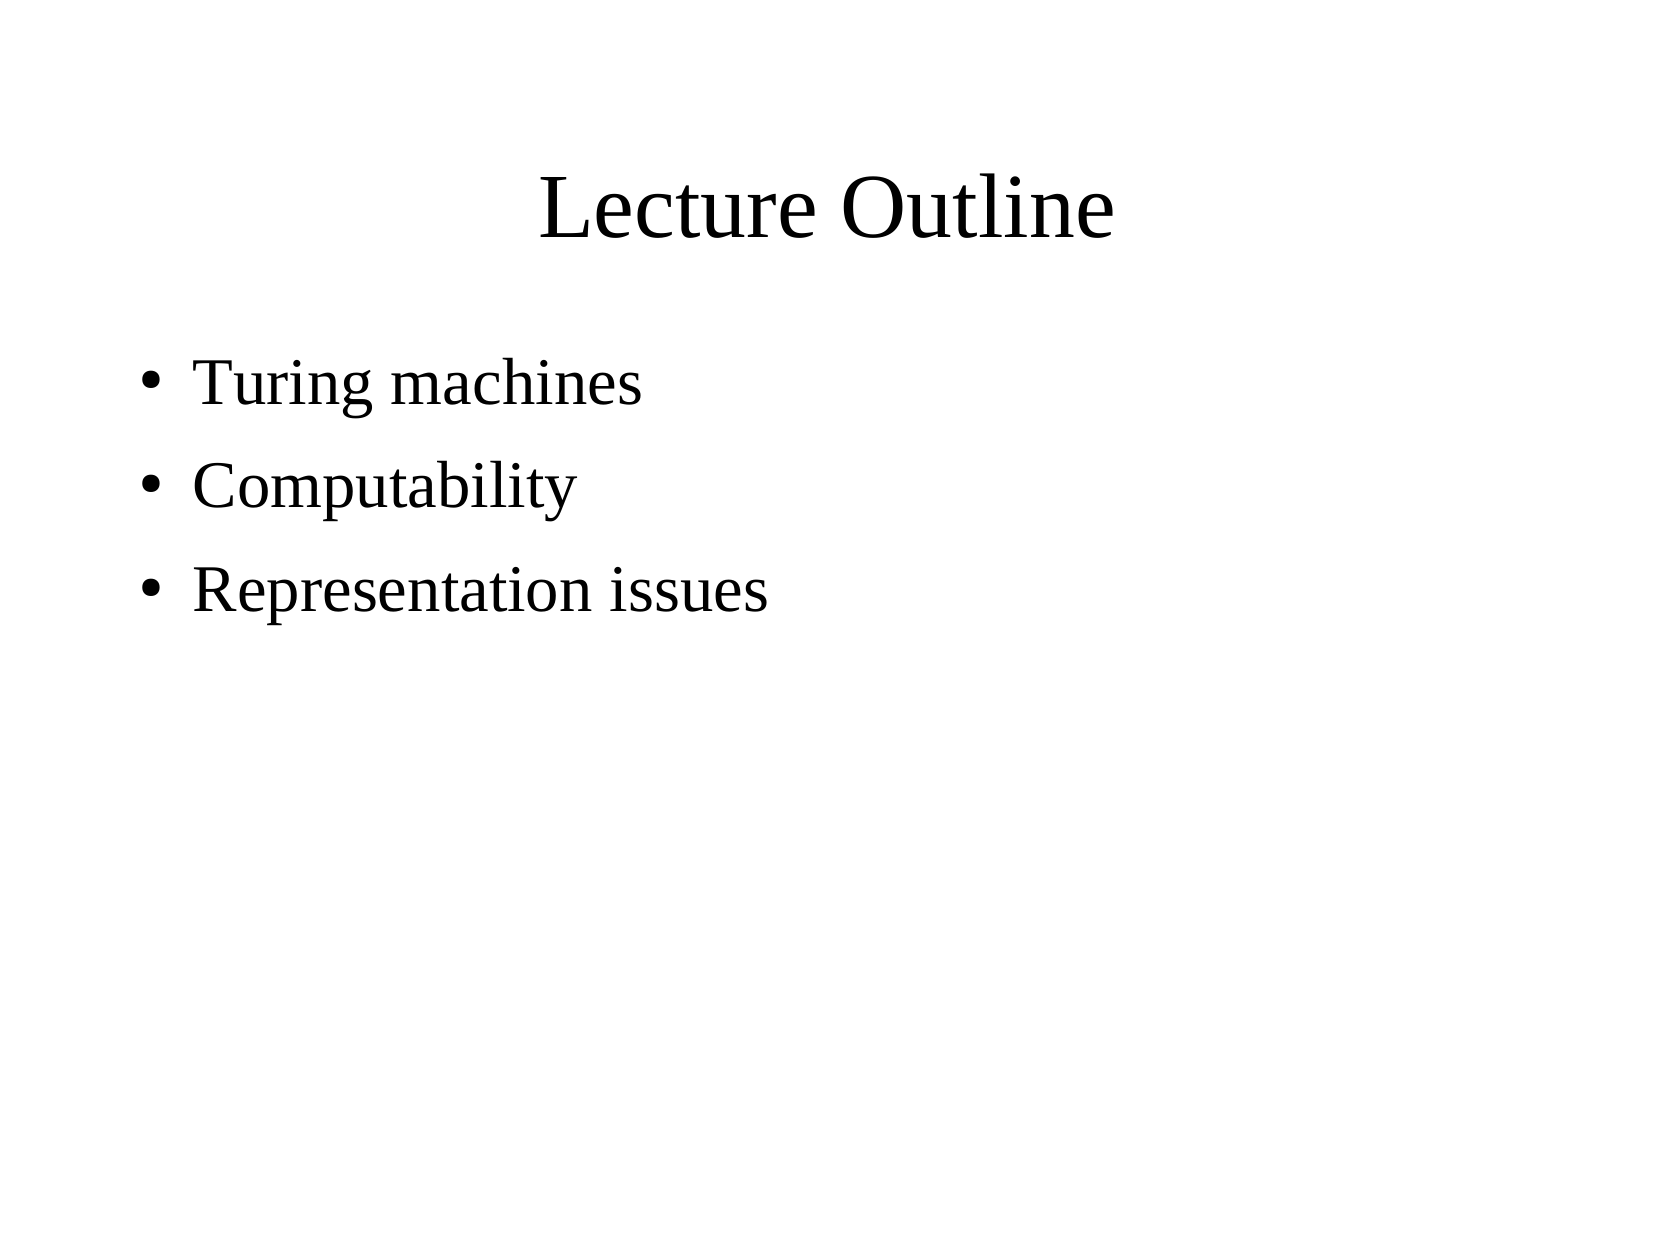

# Lecture Outline
Turing machines
Computability
Representation issues